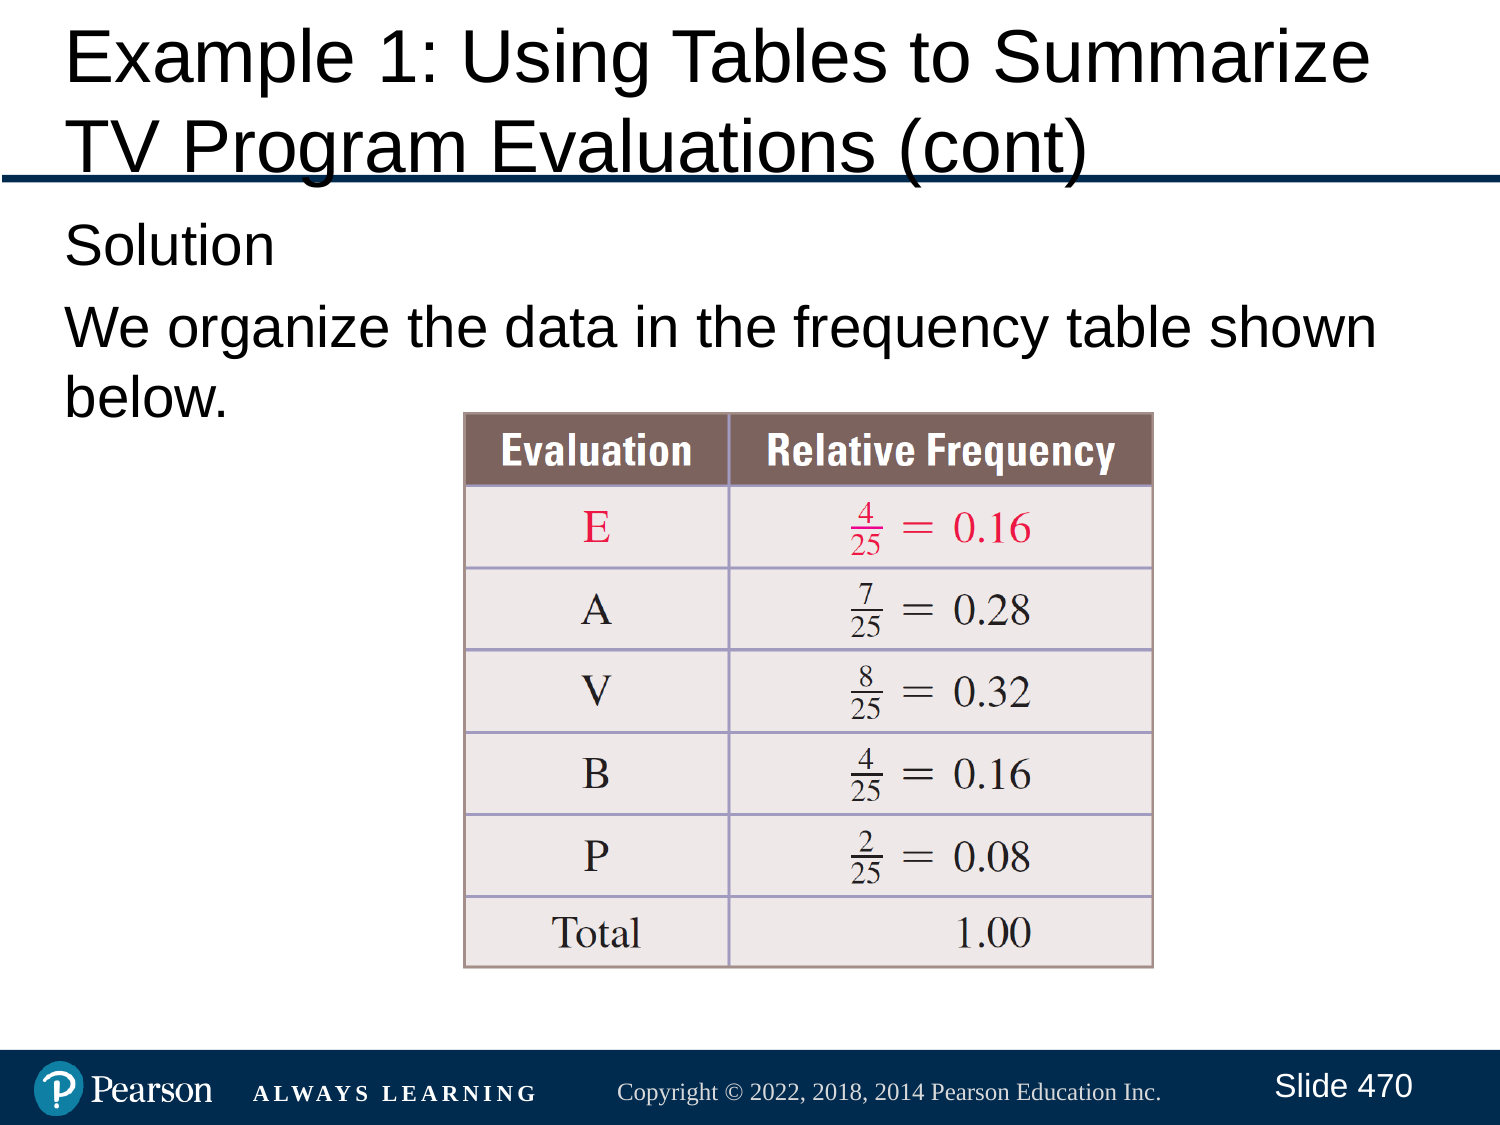

# Example 1: Using Tables to Summarize TV Program Evaluations (cont)
Solution
We organize the data in the frequency table shown below.